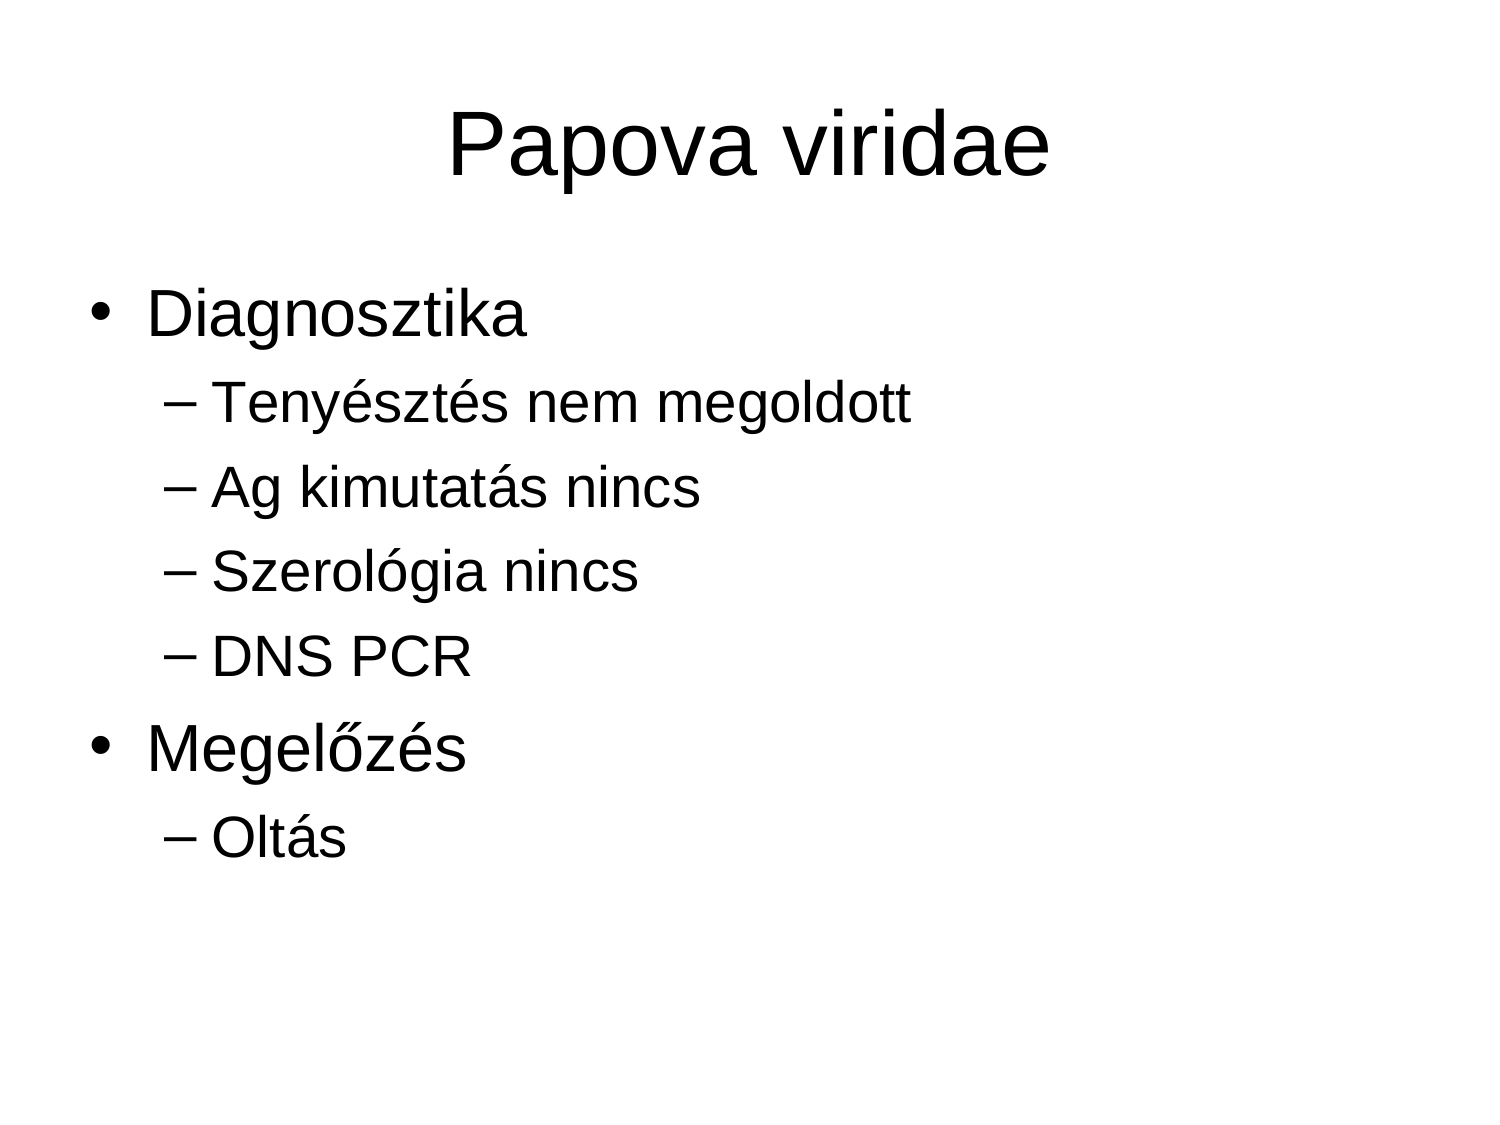

# Papova viridae
Diagnosztika
Tenyésztés nem megoldott
Ag kimutatás nincs
Szerológia nincs
DNS PCR
Megelőzés
Oltás